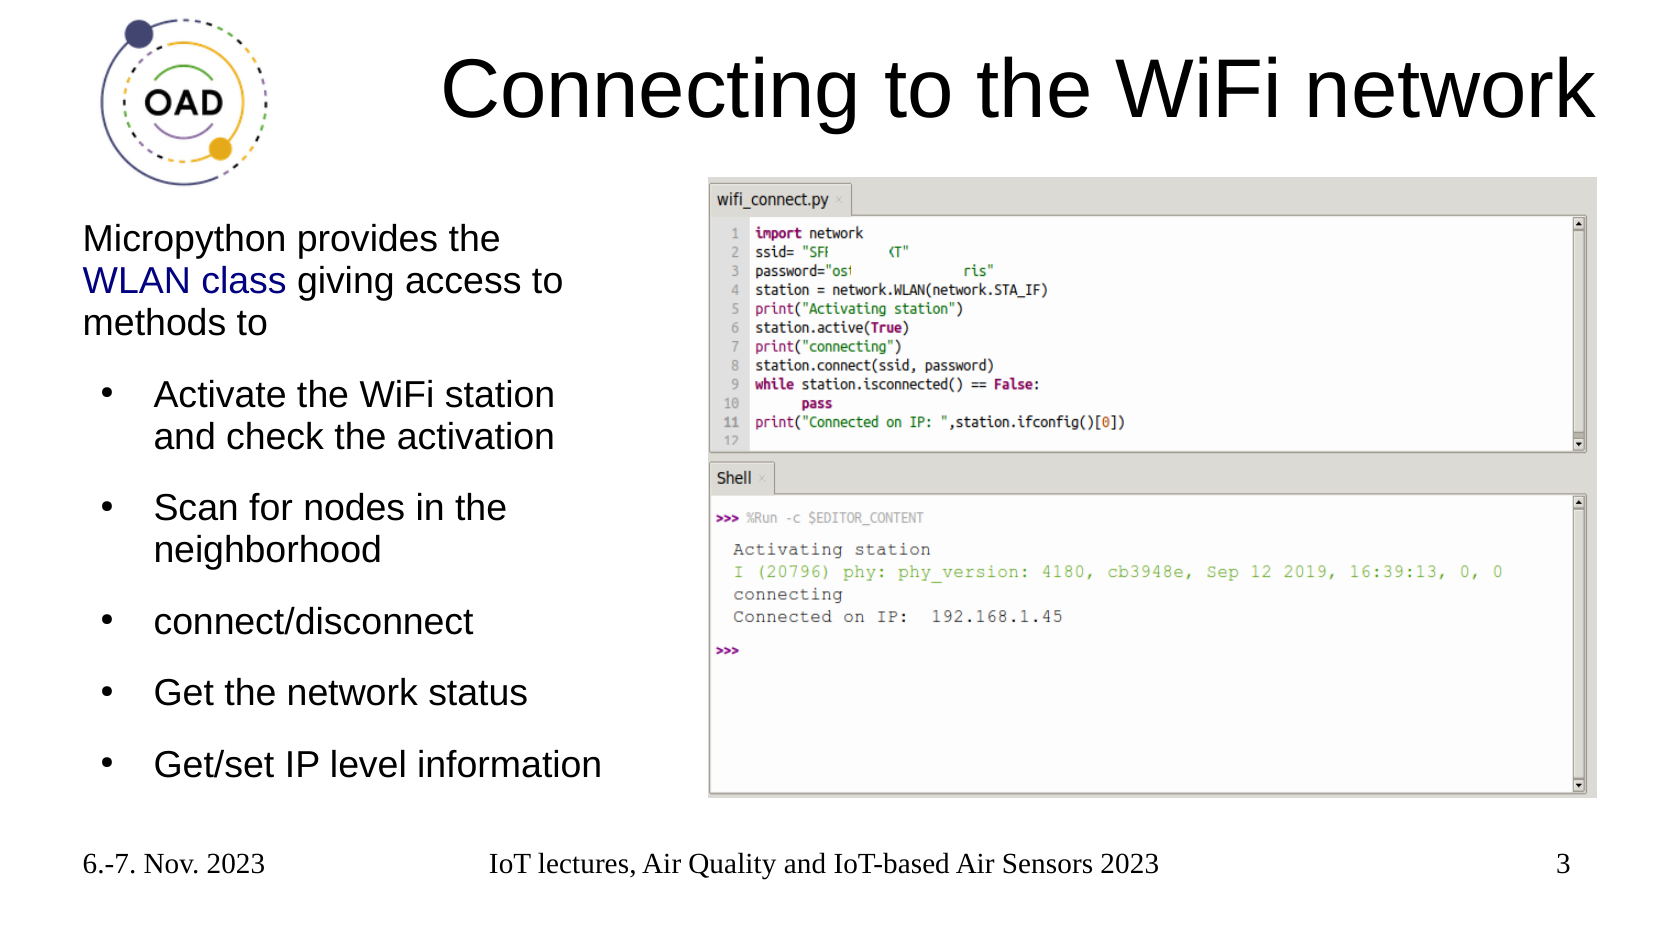

# Connecting to the WiFi network
Micropython provides the
WLAN class giving access to methods to
Activate the WiFi station
and check the activation
Scan for nodes in the neighborhood
connect/disconnect
Get the network status
Get/set IP level information
6.-7. Nov. 2023
IoT lectures, Air Quality and IoT-based Air Sensors 2023
3